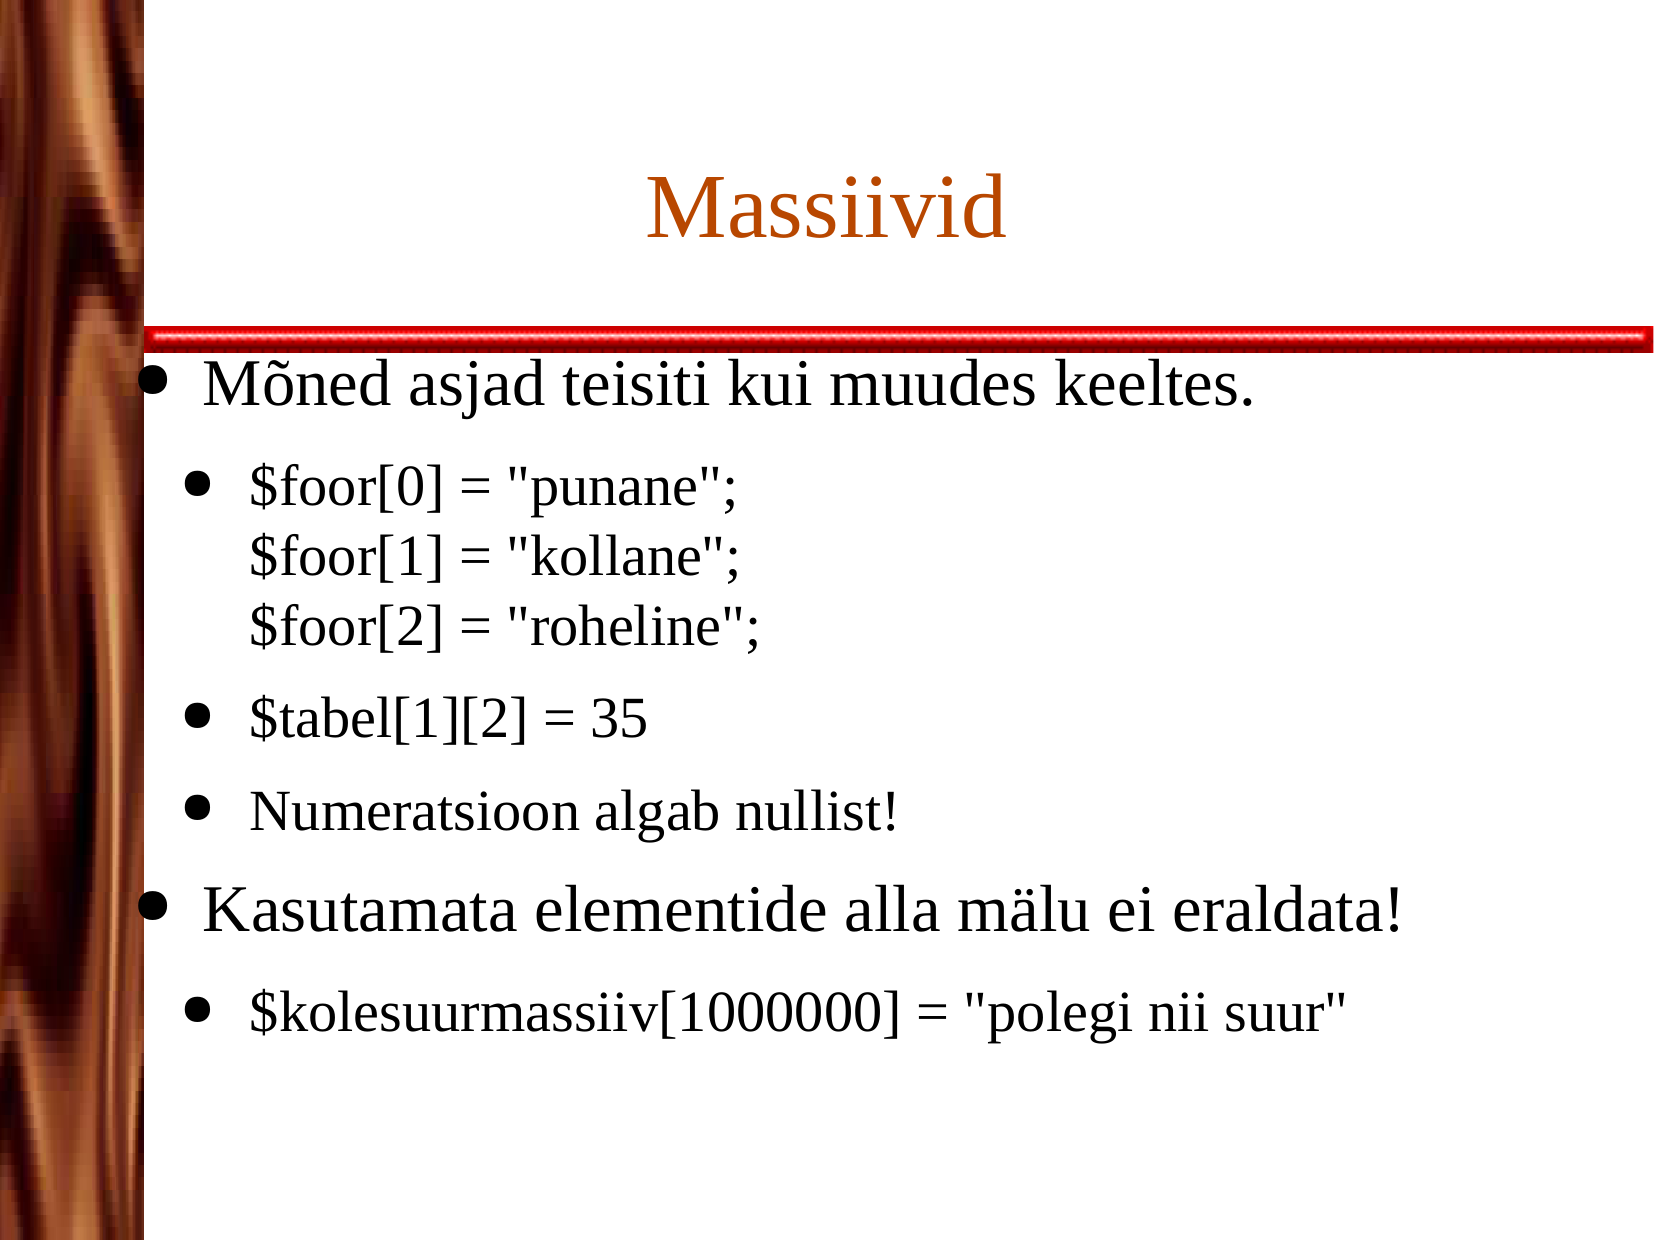

# Massiivid
Mõned asjad teisiti kui muudes keeltes.
$foor[0] = "punane";
$foor[1] = "kollane";
$foor[2] = "roheline";
$tabel[1][2] = 35
Numeratsioon algab nullist!
Kasutamata elementide alla mälu ei eraldata!
$kolesuurmassiiv[1000000] = "polegi nii suur"